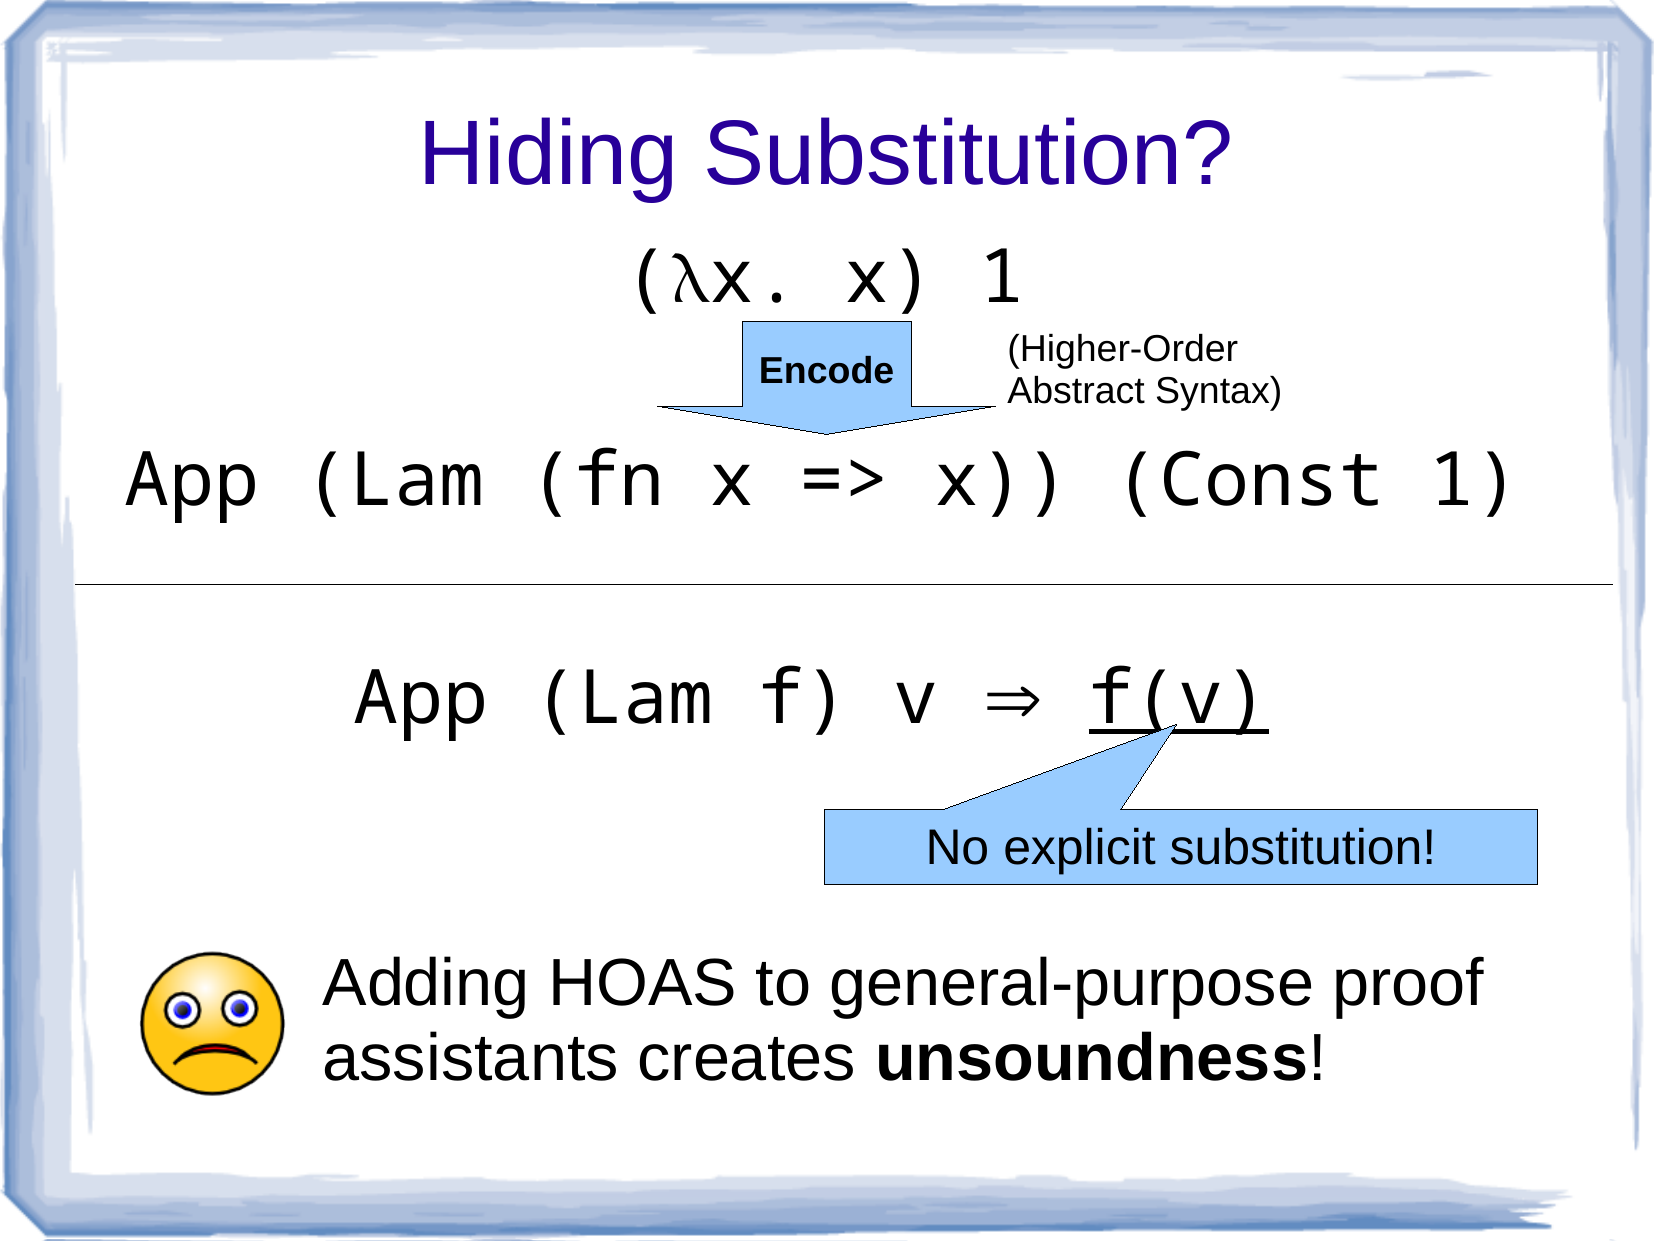

# Hiding Substitution?
(x. x) 1
(Higher-Order Abstract Syntax)
Encode
App (Lam (fn x => x)) (Const 1)
App (Lam f) v ⇒ f(v)
No explicit substitution!
Adding HOAS to general-purpose proof assistants creates unsoundness!